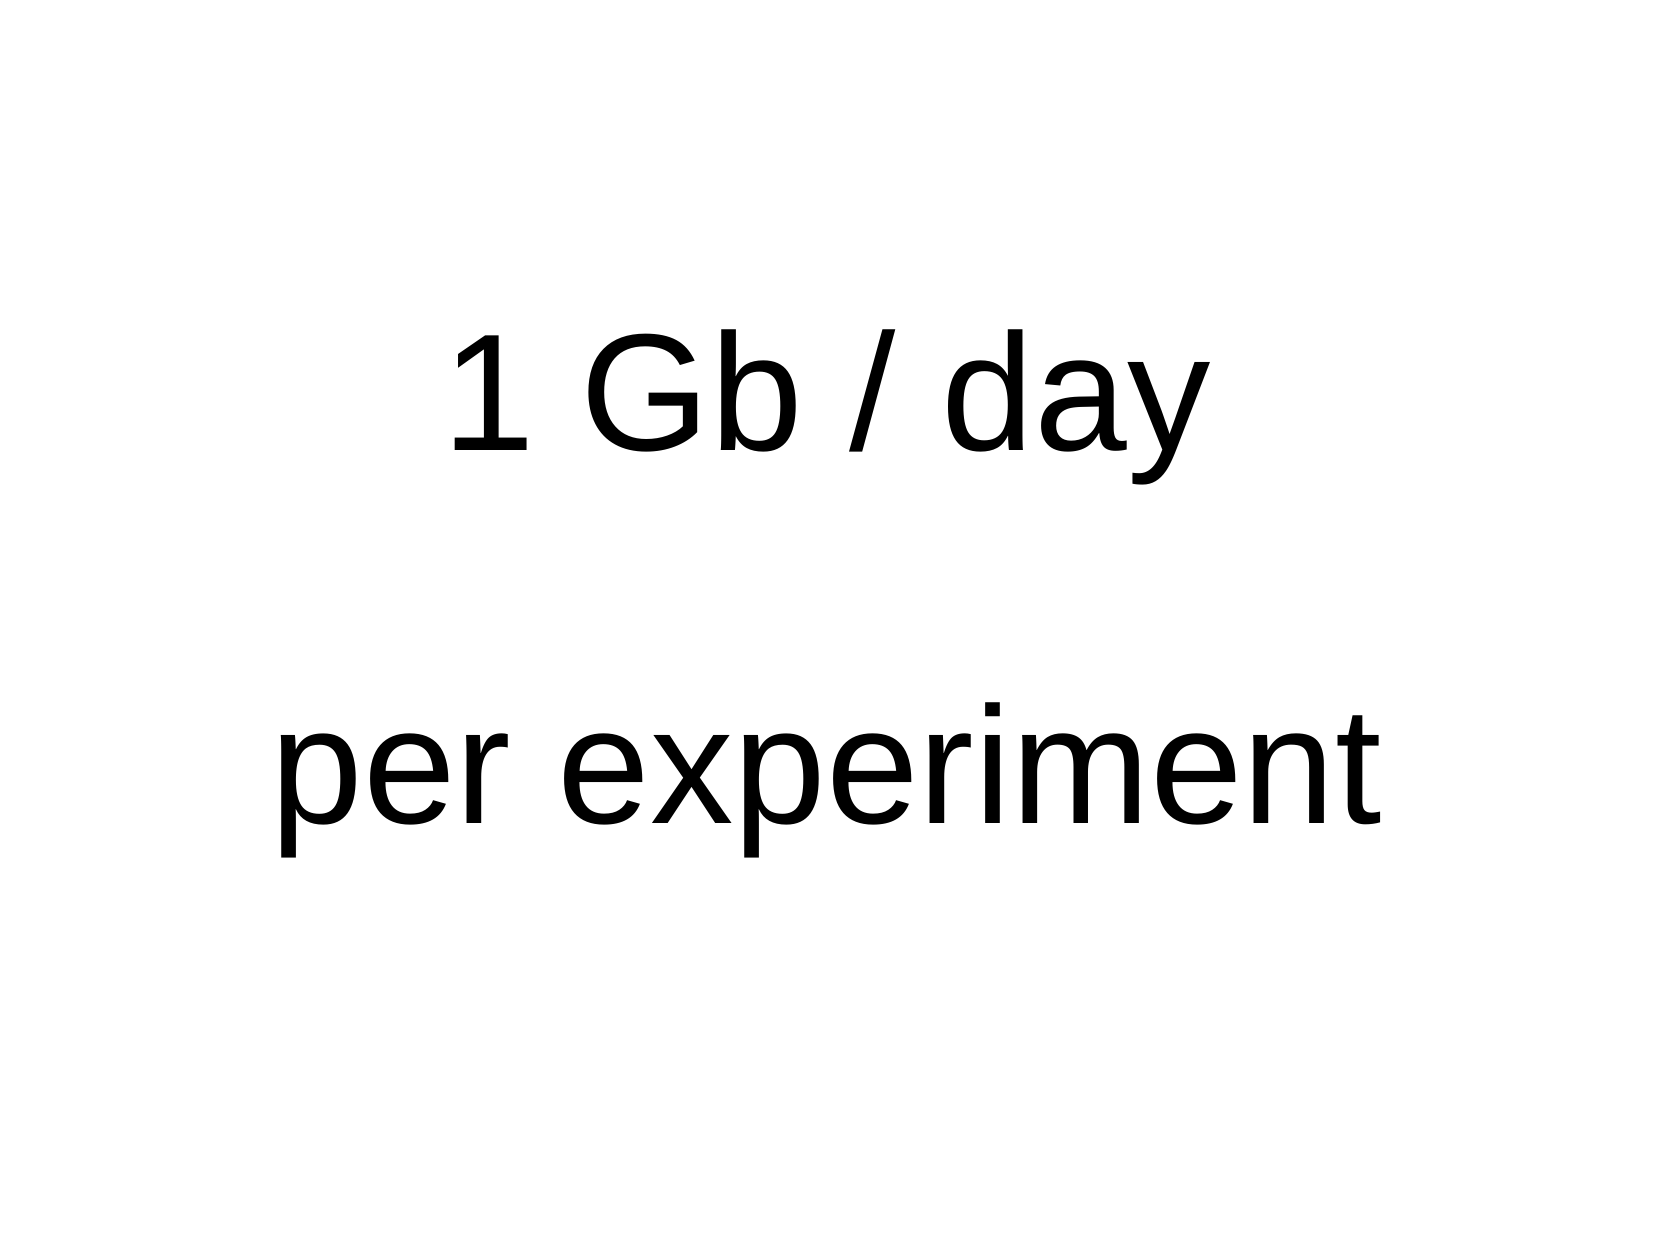

# 1 Gb / day
per experiment